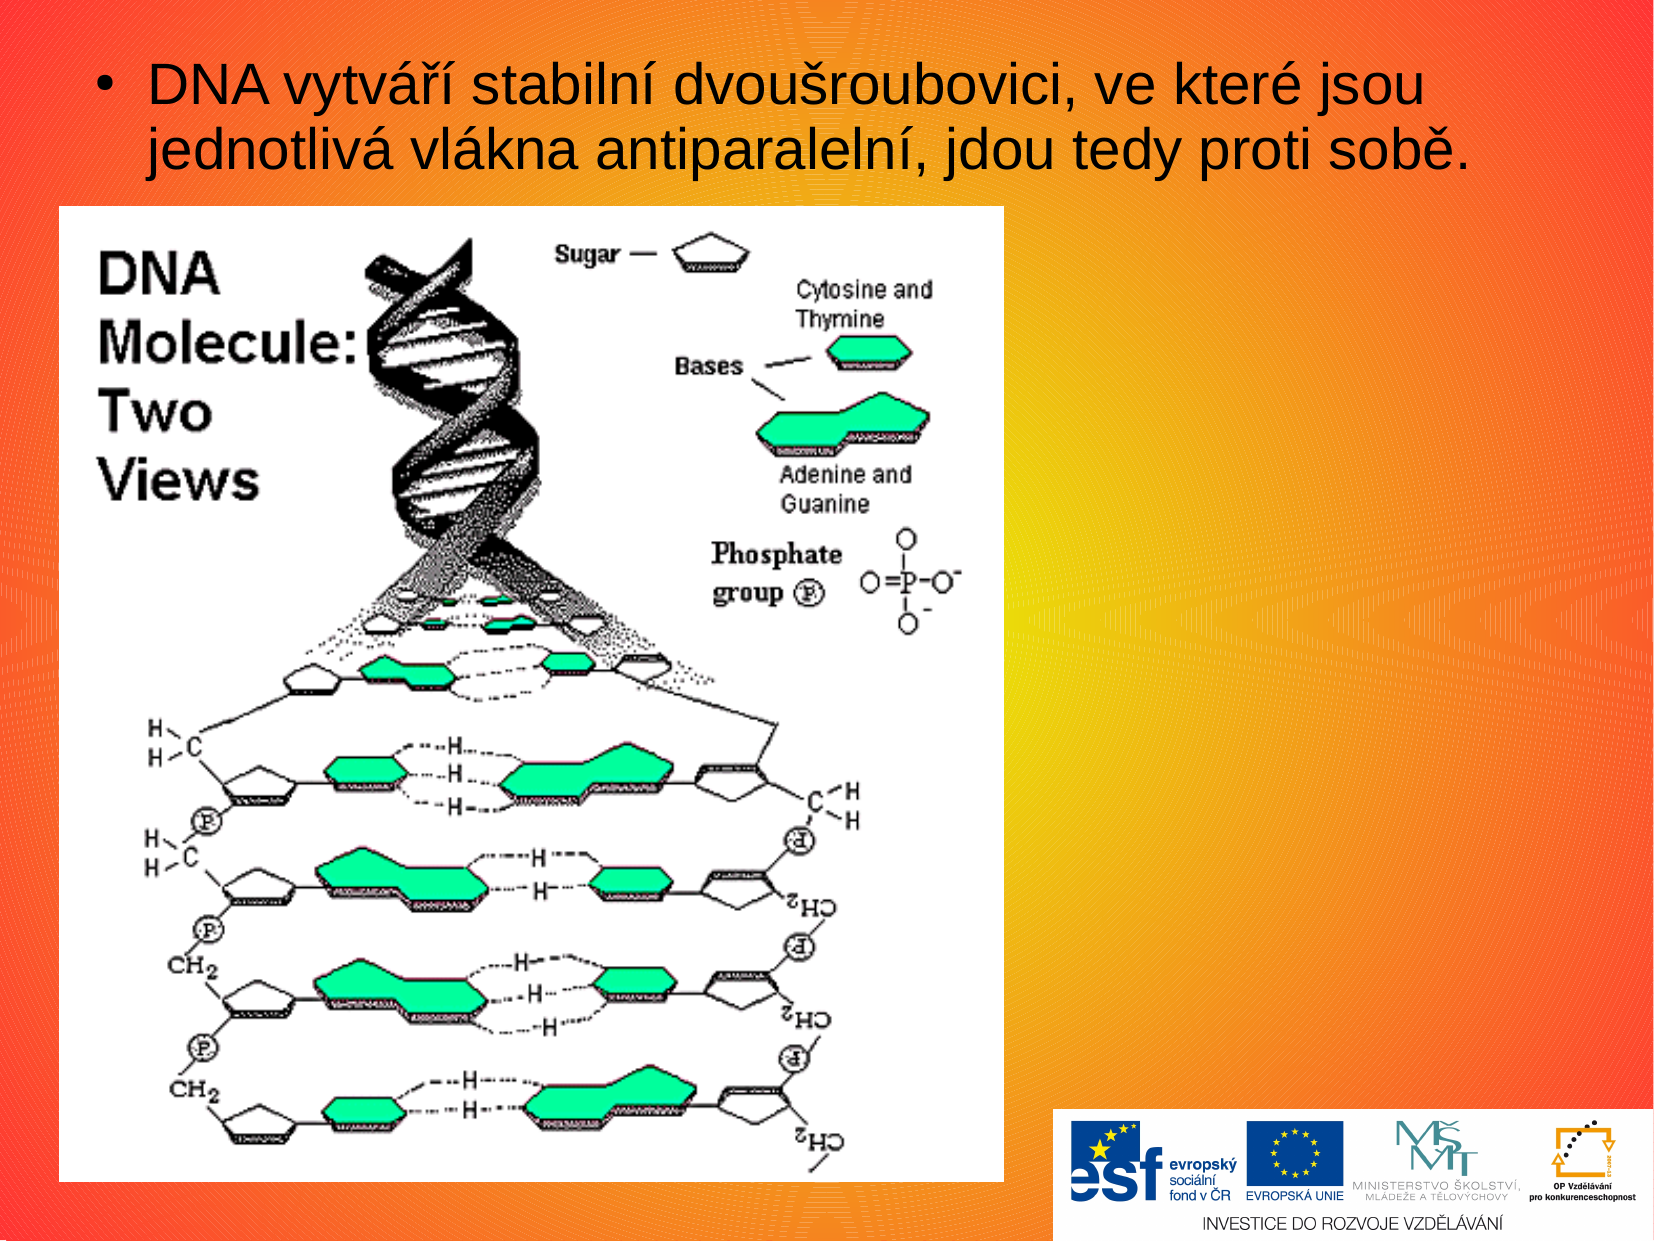

# DNA vytváří stabilní dvoušroubovici, ve které jsou jednotlivá vlákna antiparalelní, jdou tedy proti sobě.